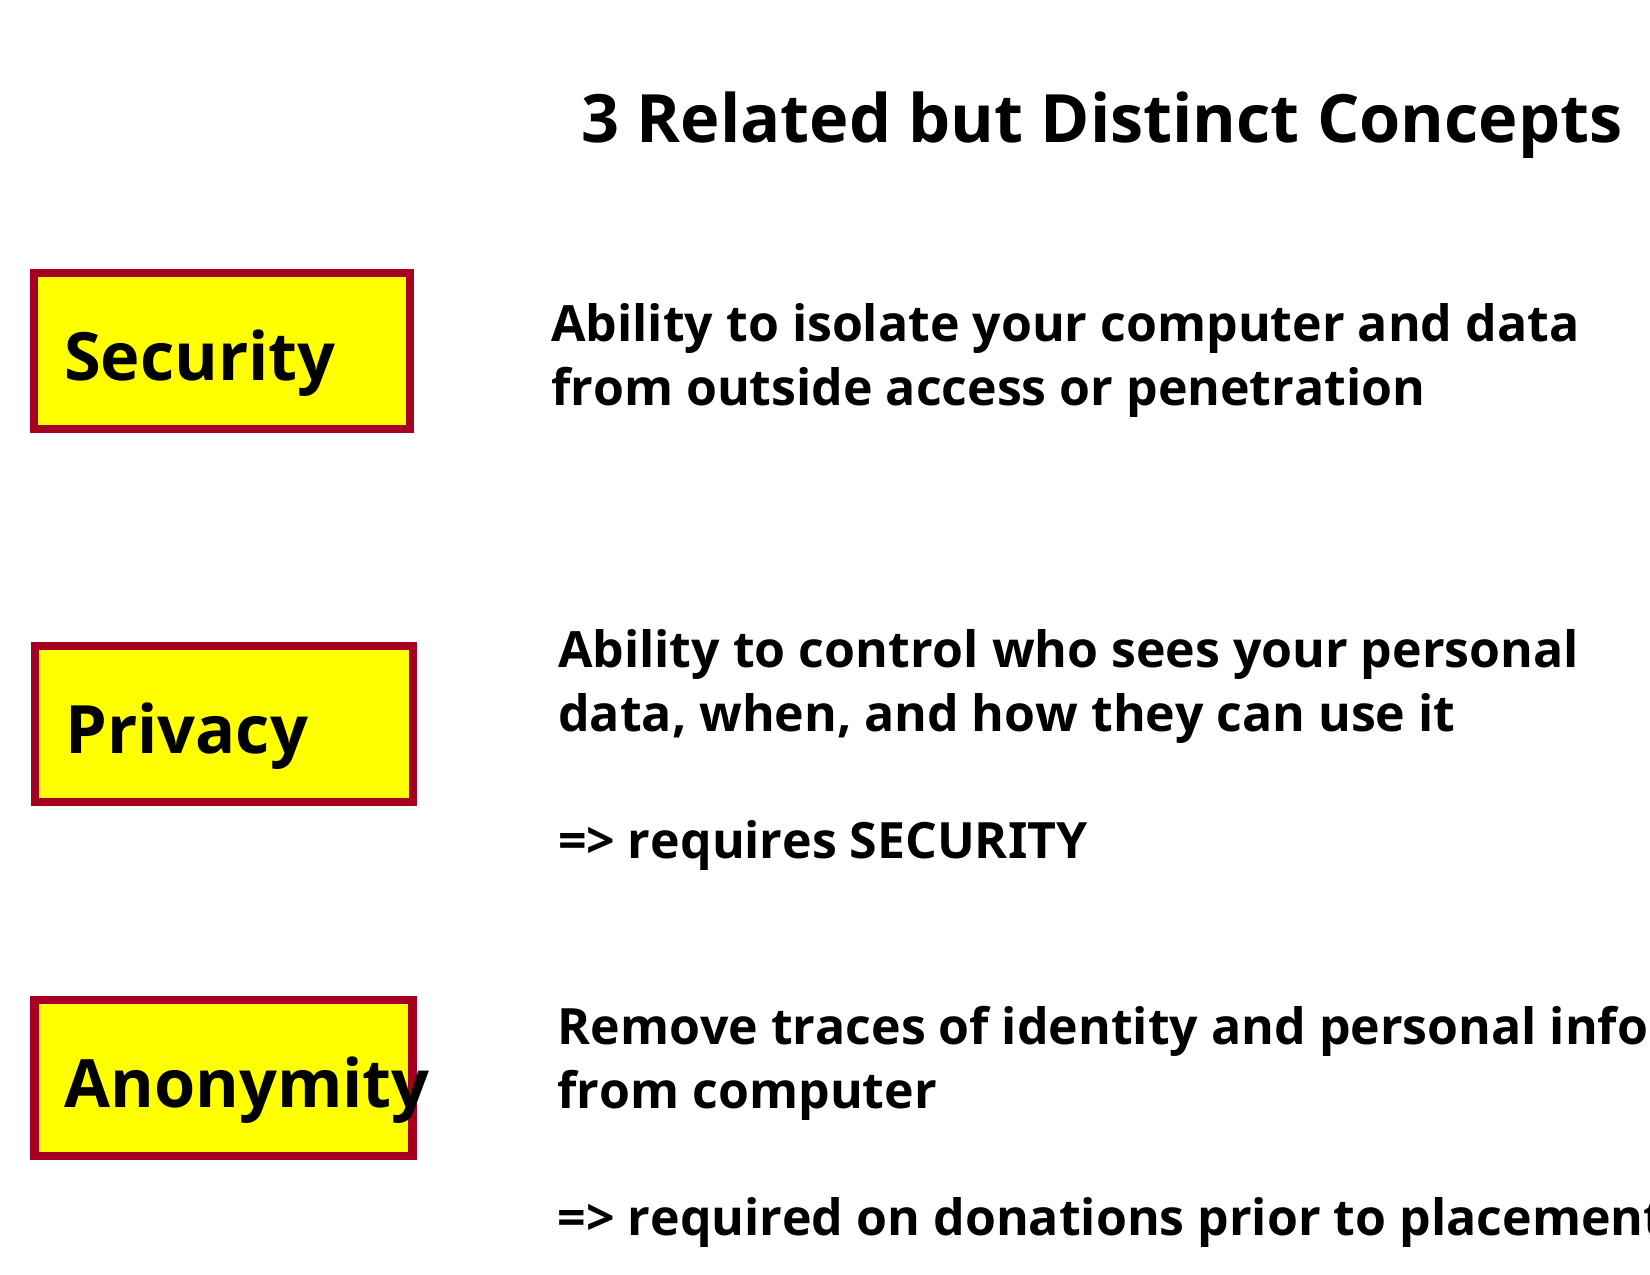

3 Related but Distinct Concepts
 Security
Ability to isolate your computer and data
from outside access or penetration
Ability to control who sees your personal
data, when, and how they can use it
=> requires SECURITY
 Privacy
Remove traces of identity and personal info
from computer
=> required on donations prior to placement
 Anonymity